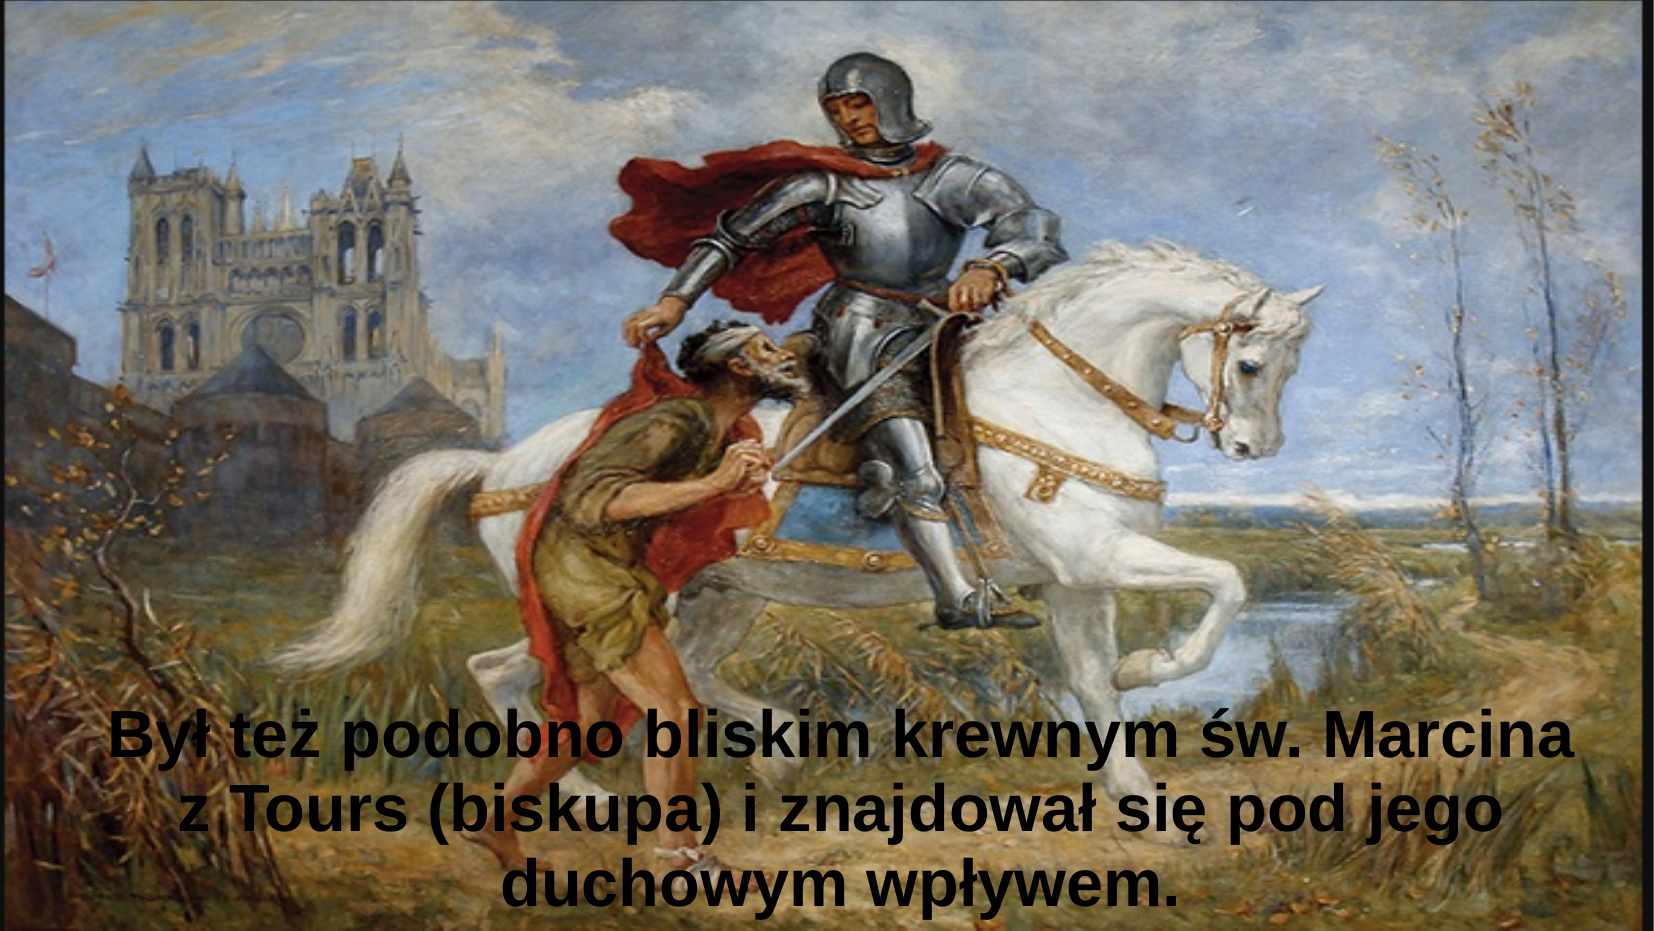

# Był też podobno bliskim krewnym św. Marcina z Tours (biskupa) i znajdował się pod jego duchowym wpływem.